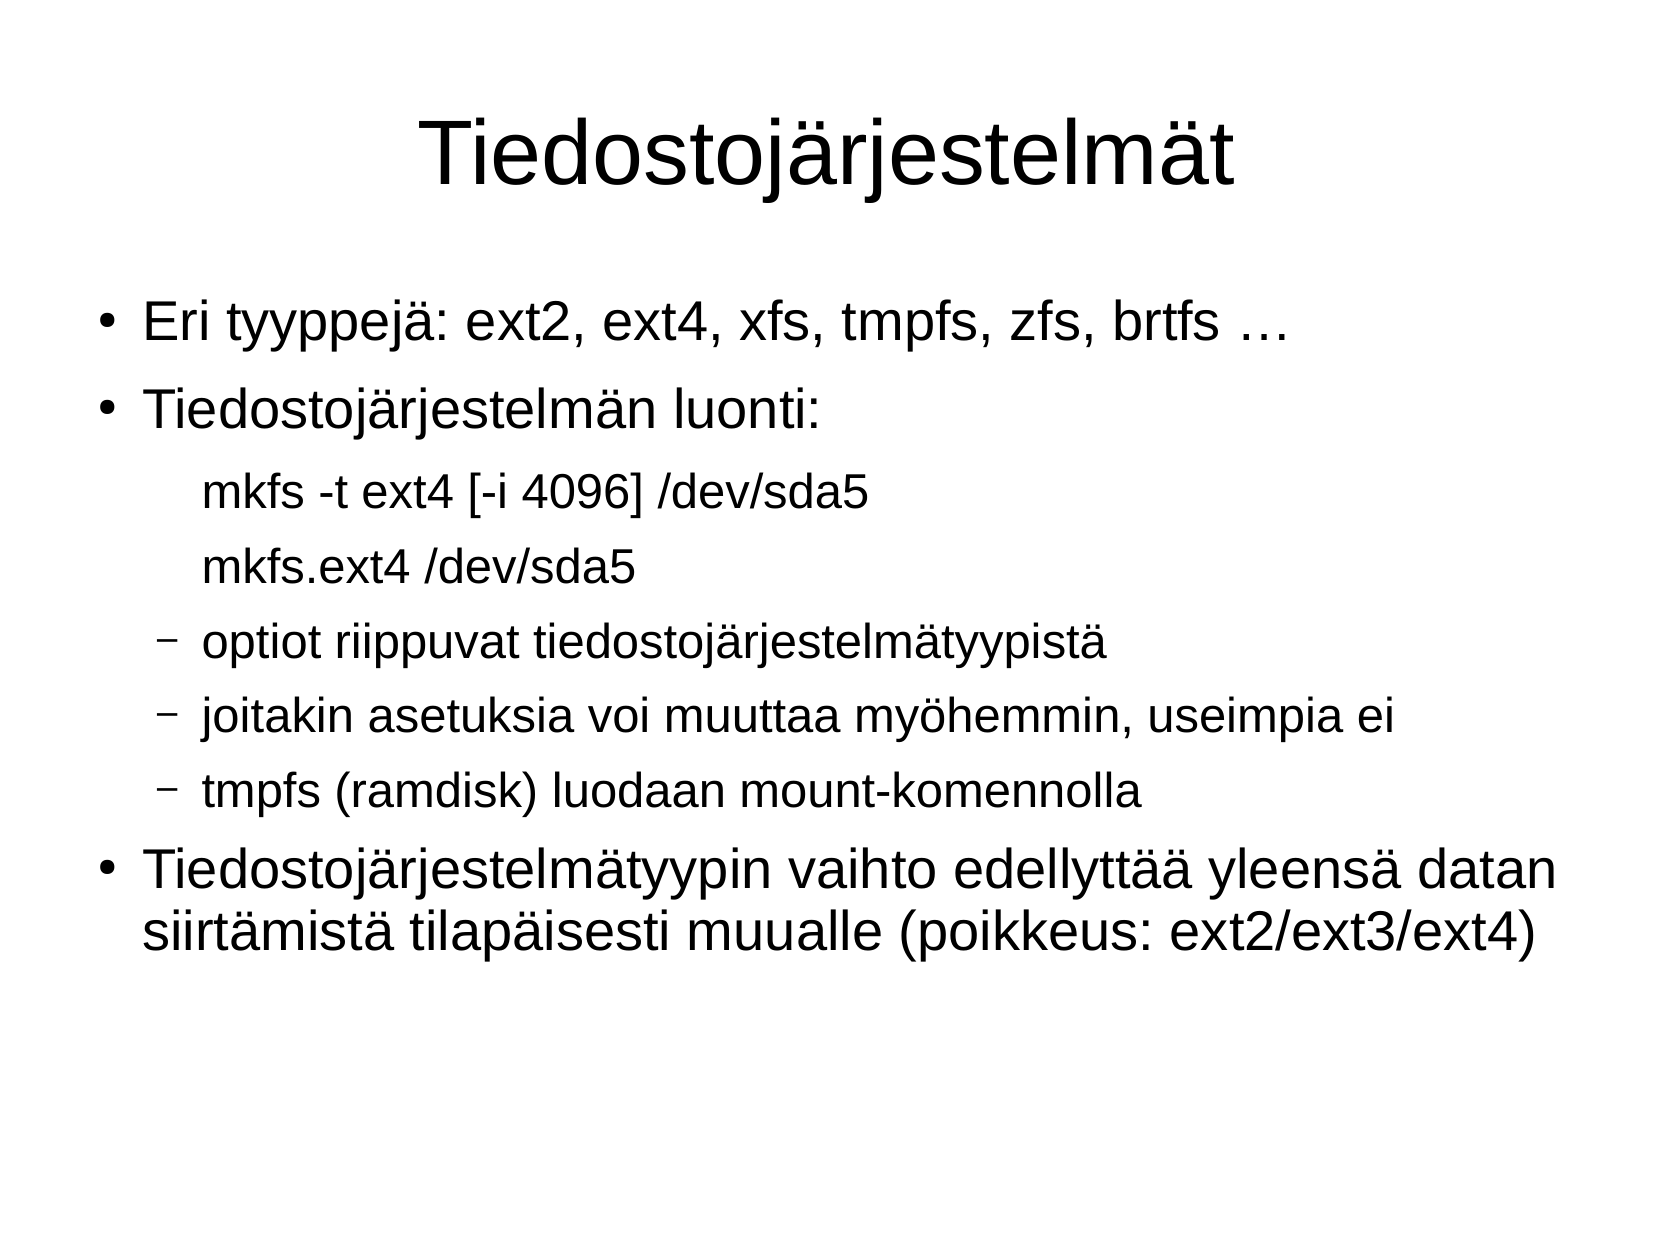

# Tiedostojärjestelmät
Eri tyyppejä: ext2, ext4, xfs, tmpfs, zfs, brtfs …
Tiedostojärjestelmän luonti:
mkfs -t ext4 [-i 4096] /dev/sda5
mkfs.ext4 /dev/sda5
optiot riippuvat tiedostojärjestelmätyypistä
joitakin asetuksia voi muuttaa myöhemmin, useimpia ei
tmpfs (ramdisk) luodaan mount-komennolla
Tiedostojärjestelmätyypin vaihto edellyttää yleensä datan siirtämistä tilapäisesti muualle (poikkeus: ext2/ext3/ext4)